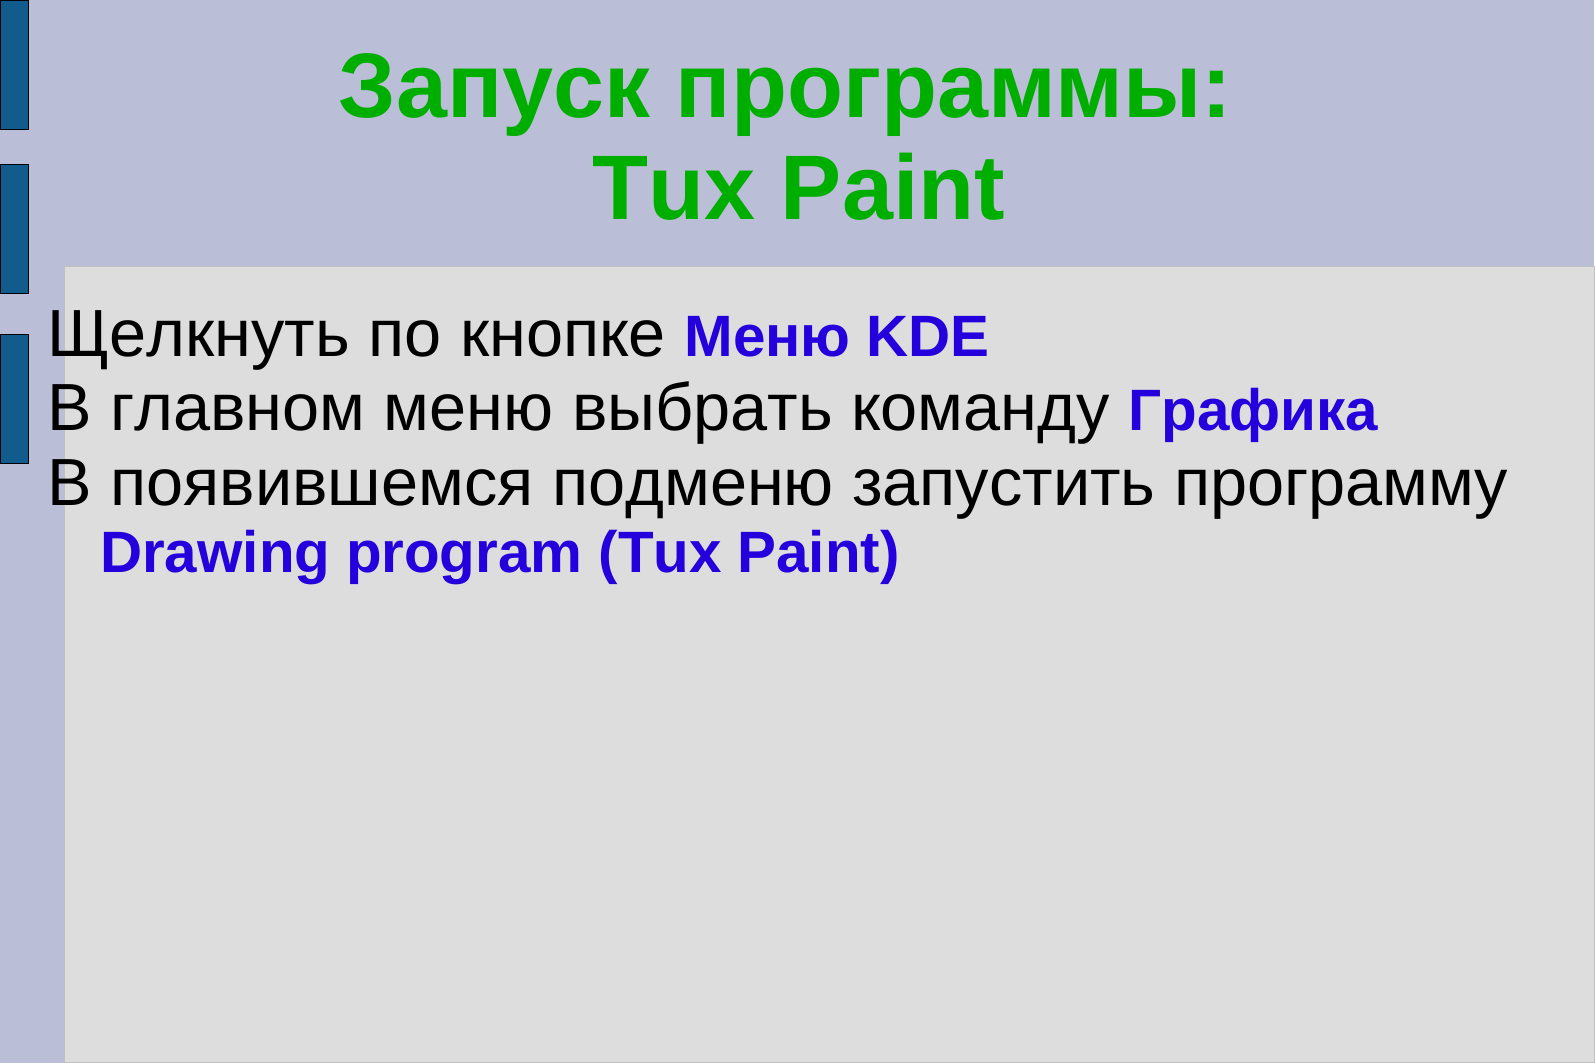

# Запуск программы: Tux Paint
Щелкнуть по кнопке Меню KDE
В главном меню выбрать команду Графика
В появившемся подменю запустить программу Drawing program (Tux Paint)